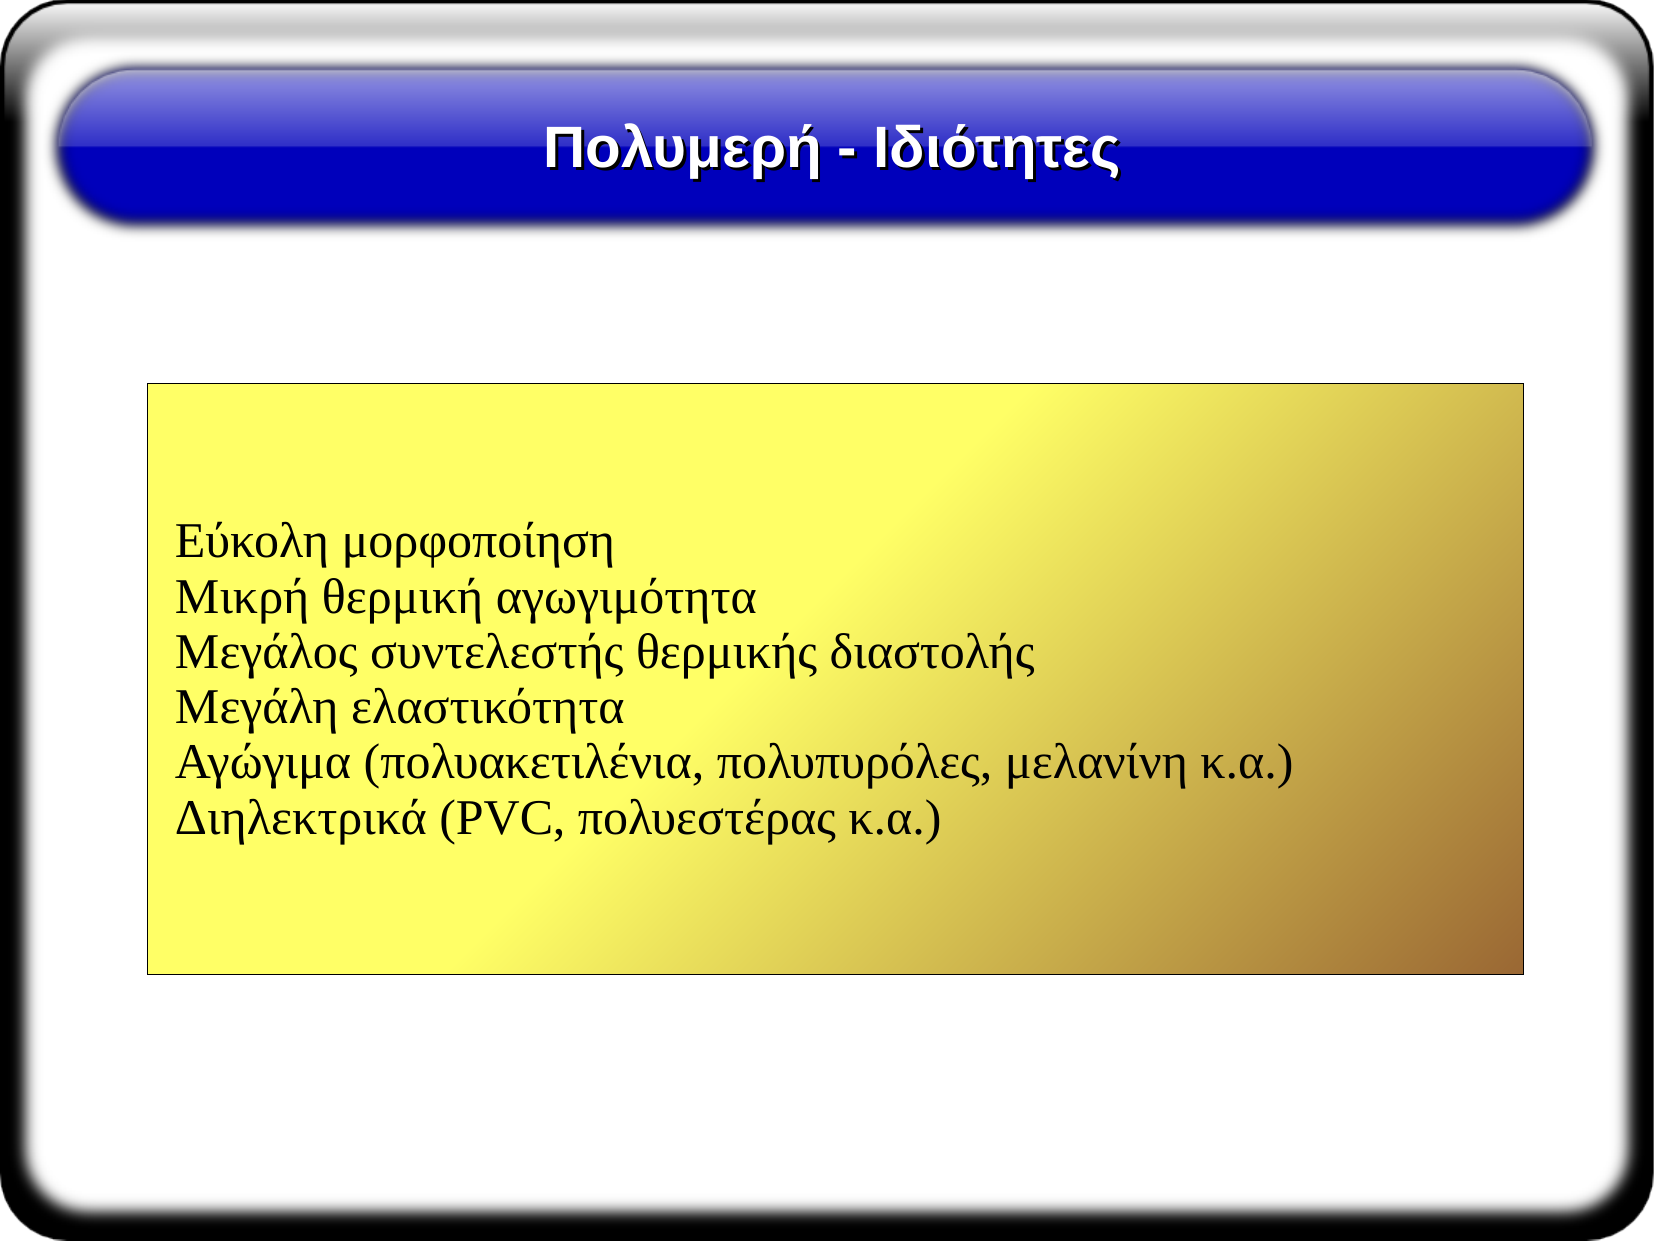

# Πολυμερή - Ιδιότητες
 Εύκολη μορφοποίηση
 Μικρή θερμική αγωγιμότητα
 Μεγάλος συντελεστής θερμικής διαστολής
 Μεγάλη ελαστικότητα
 Αγώγιμα (πολυακετιλένια, πολυπυρόλες, μελανίνη κ.α.)
 Διηλεκτρικά (PVC, πολυεστέρας κ.α.)